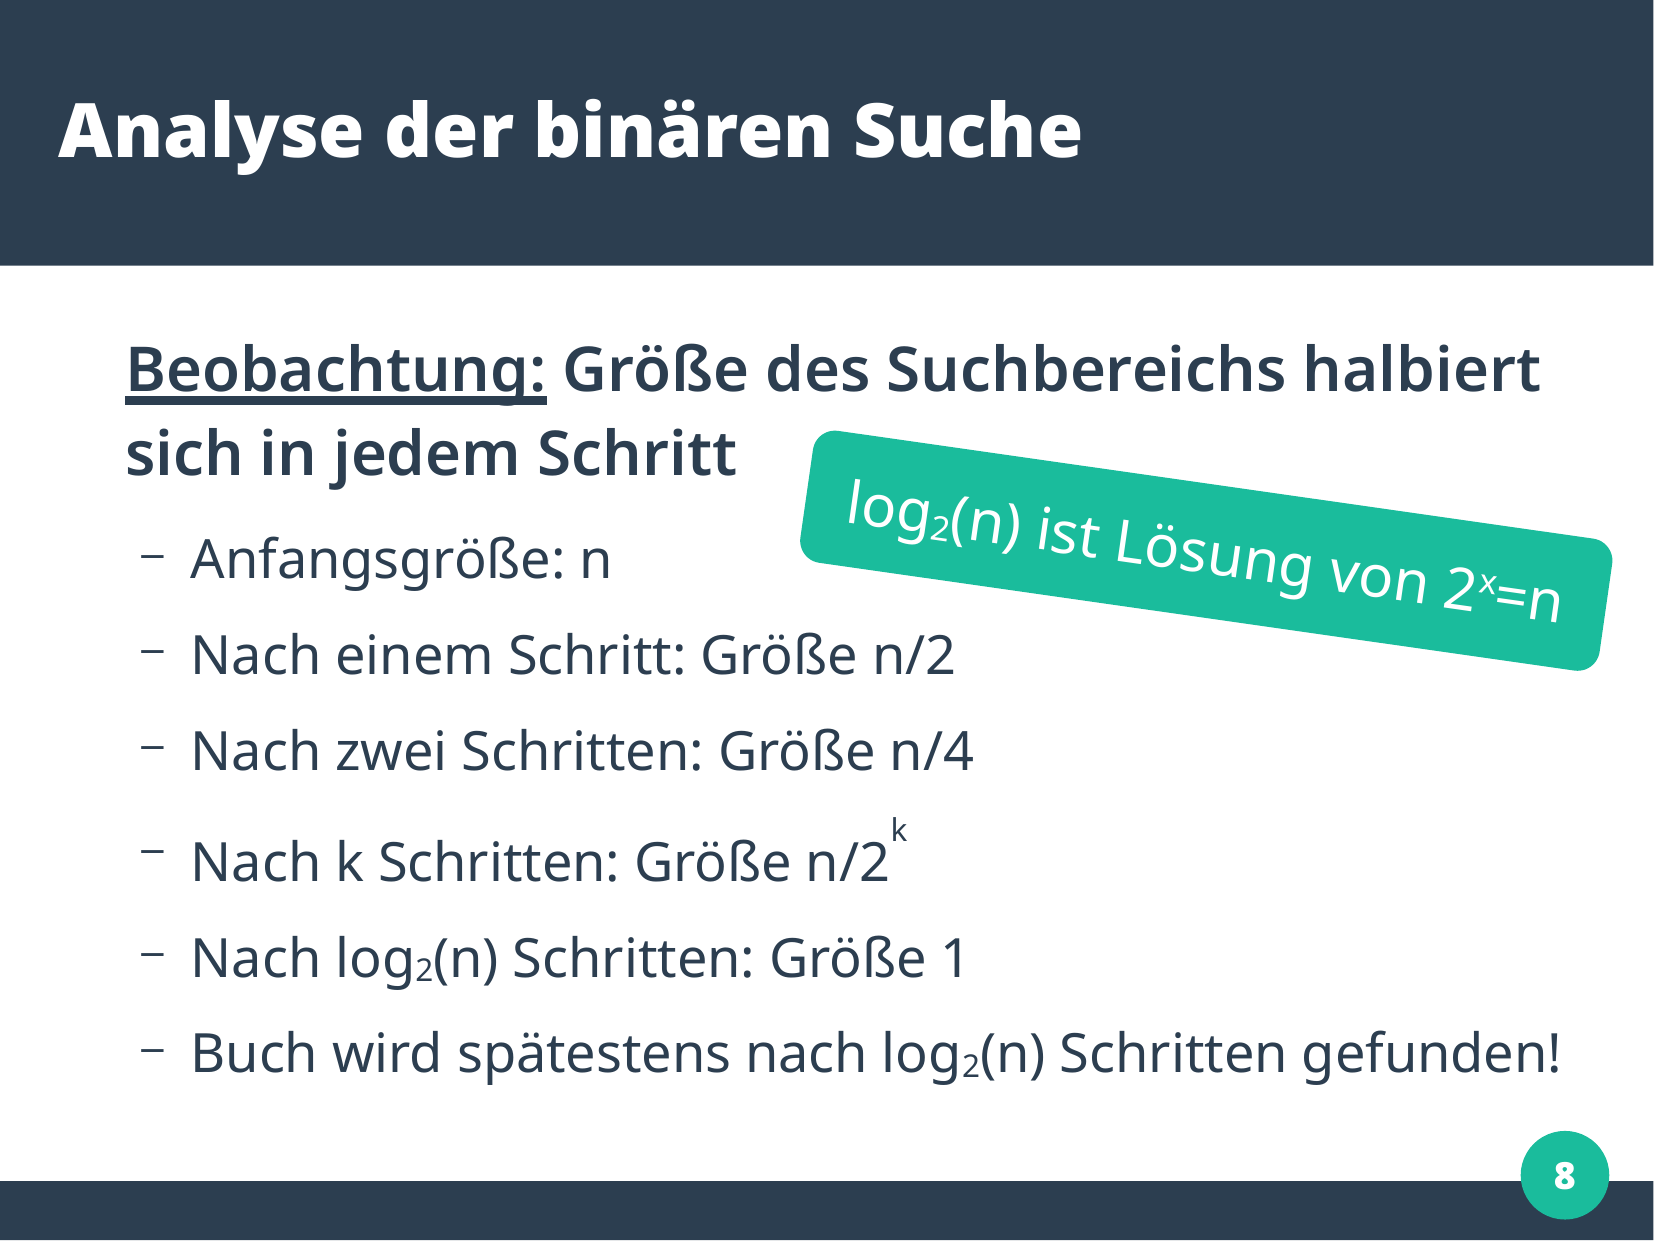

# Analyse der binären Suche
Beobachtung: Größe des Suchbereichs halbiert sich in jedem Schritt
Anfangsgröße: n
Nach einem Schritt: Größe n/2
Nach zwei Schritten: Größe n/4
Nach k Schritten: Größe n/2k
Nach log2(n) Schritten: Größe 1
Buch wird spätestens nach log2(n) Schritten gefunden!
log2(n) ist Lösung von 2x=n
8